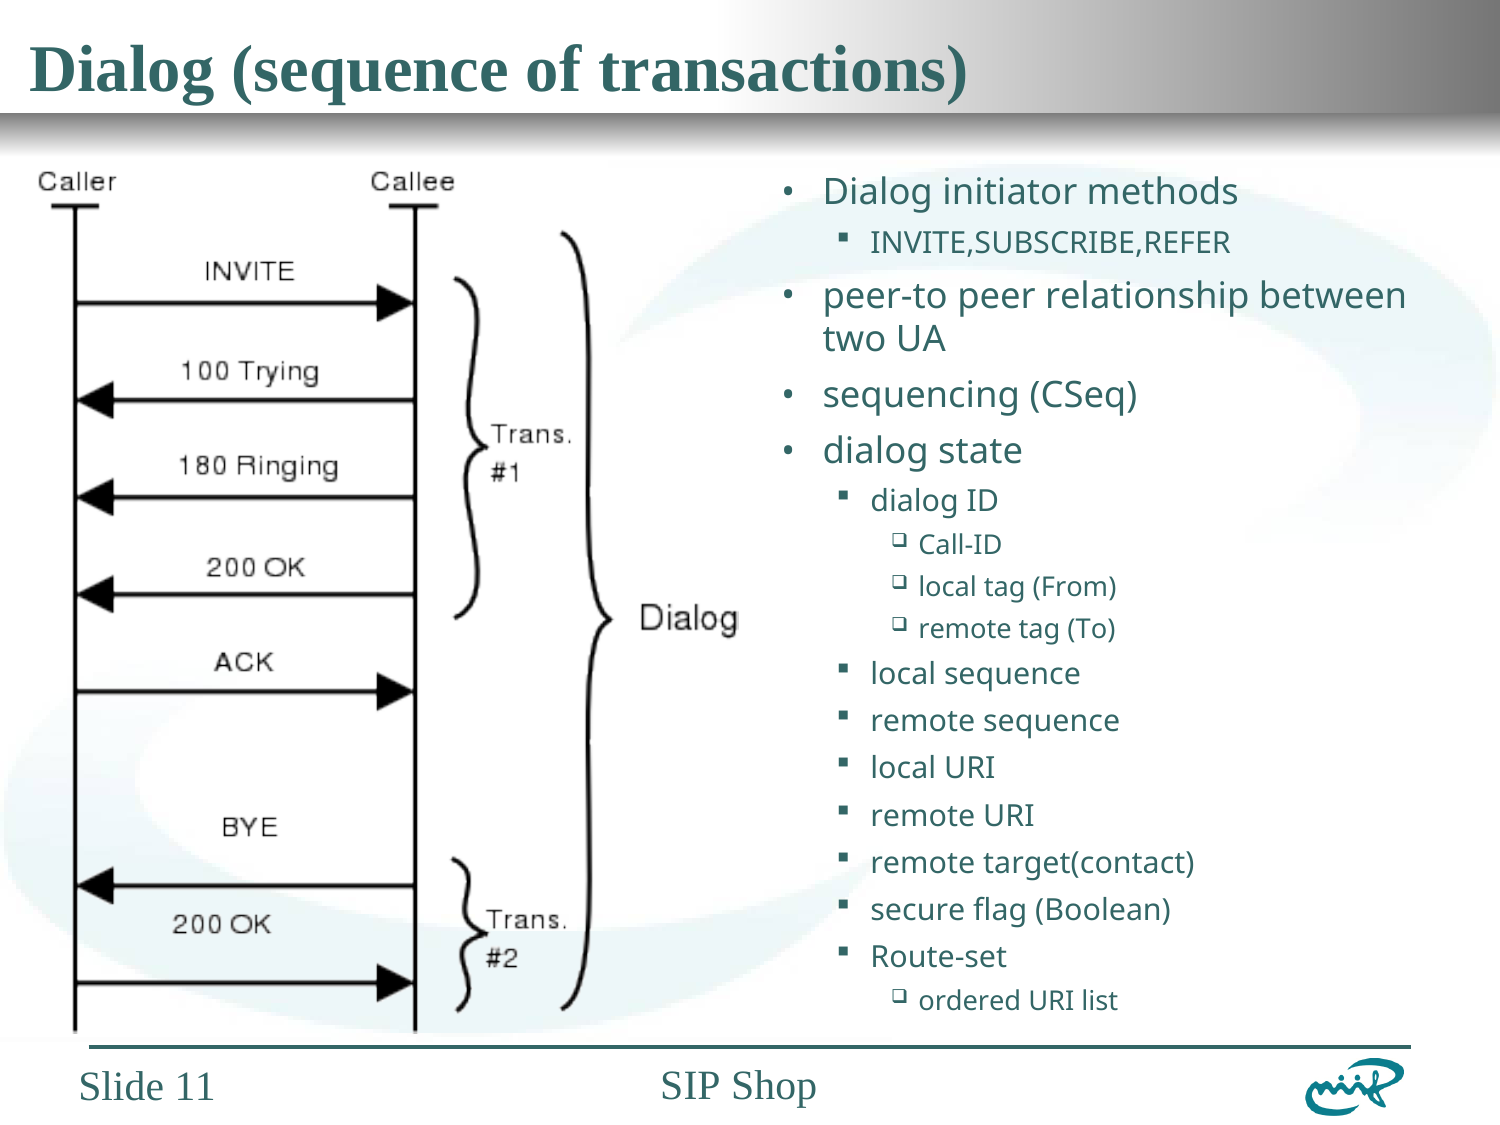

# Dialog (sequence of transactions)
Dialog initiator methods
INVITE,SUBSCRIBE,REFER
peer-to peer relationship between two UA
sequencing (CSeq)
dialog state
dialog ID
Call-ID
local tag (From)
remote tag (To)
local sequence
remote sequence
local URI
remote URI
remote target(contact)
secure flag (Boolean)
Route-set
ordered URI list
11